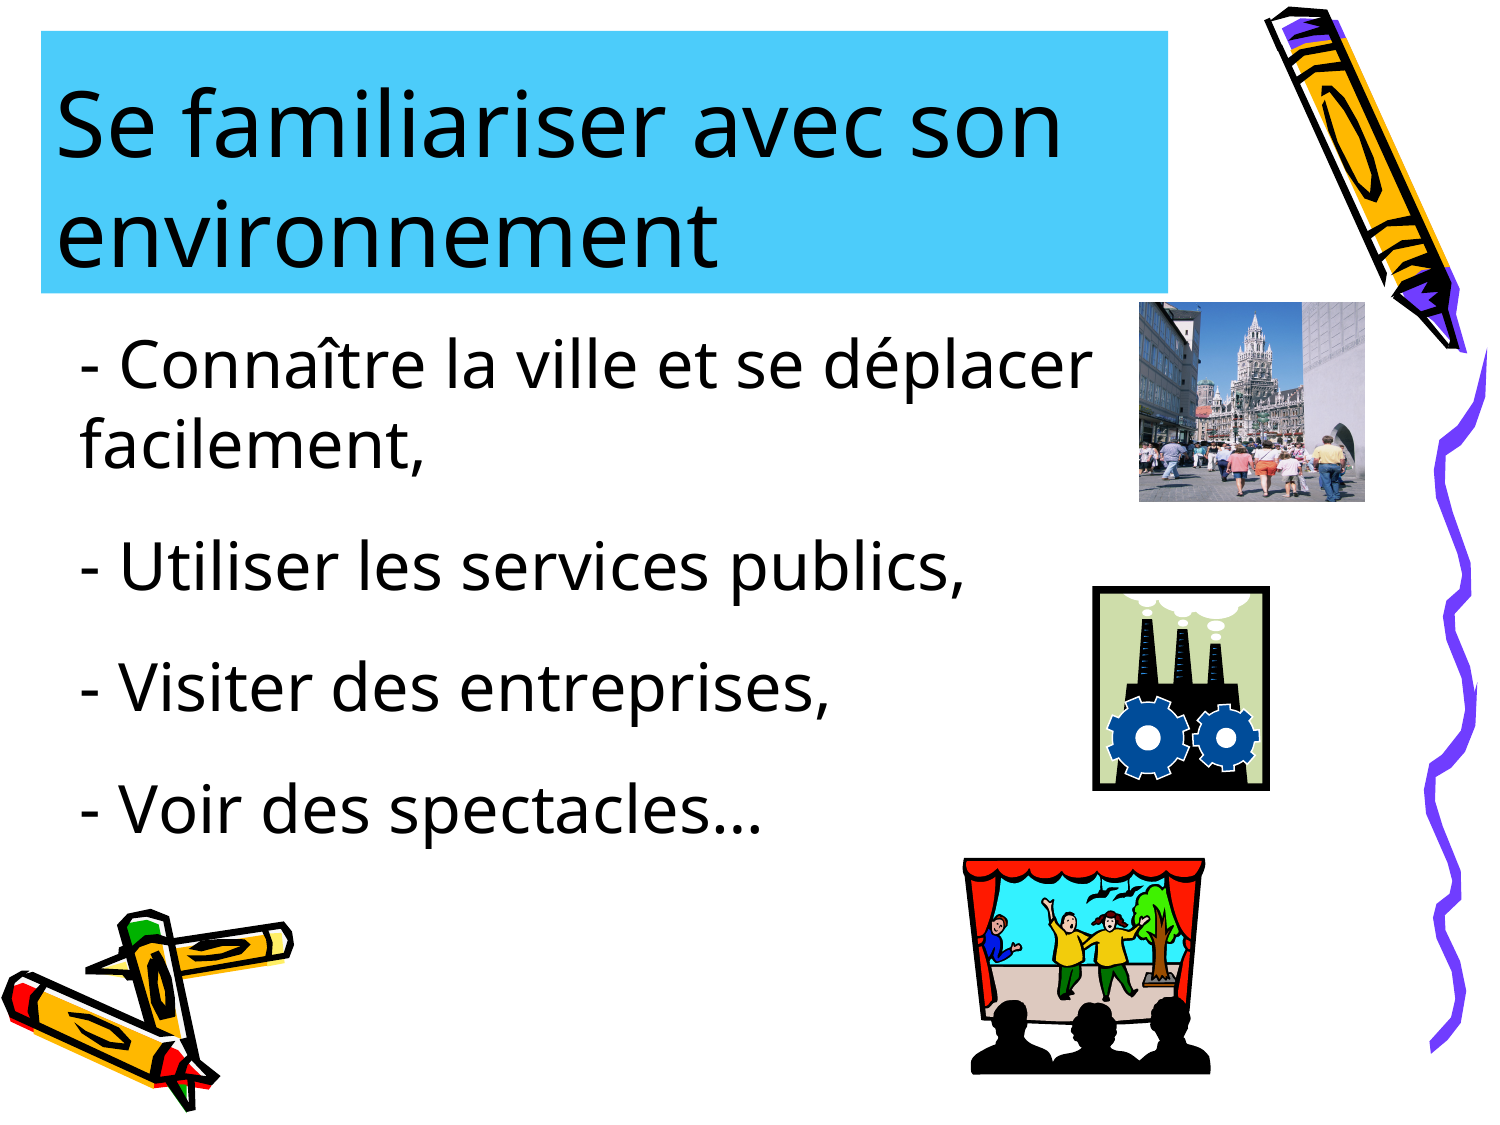

# Se familiariser avec son environnement
 Connaître la ville et se déplacer facilement,
 Utiliser les services publics,
 Visiter des entreprises,
 Voir des spectacles…